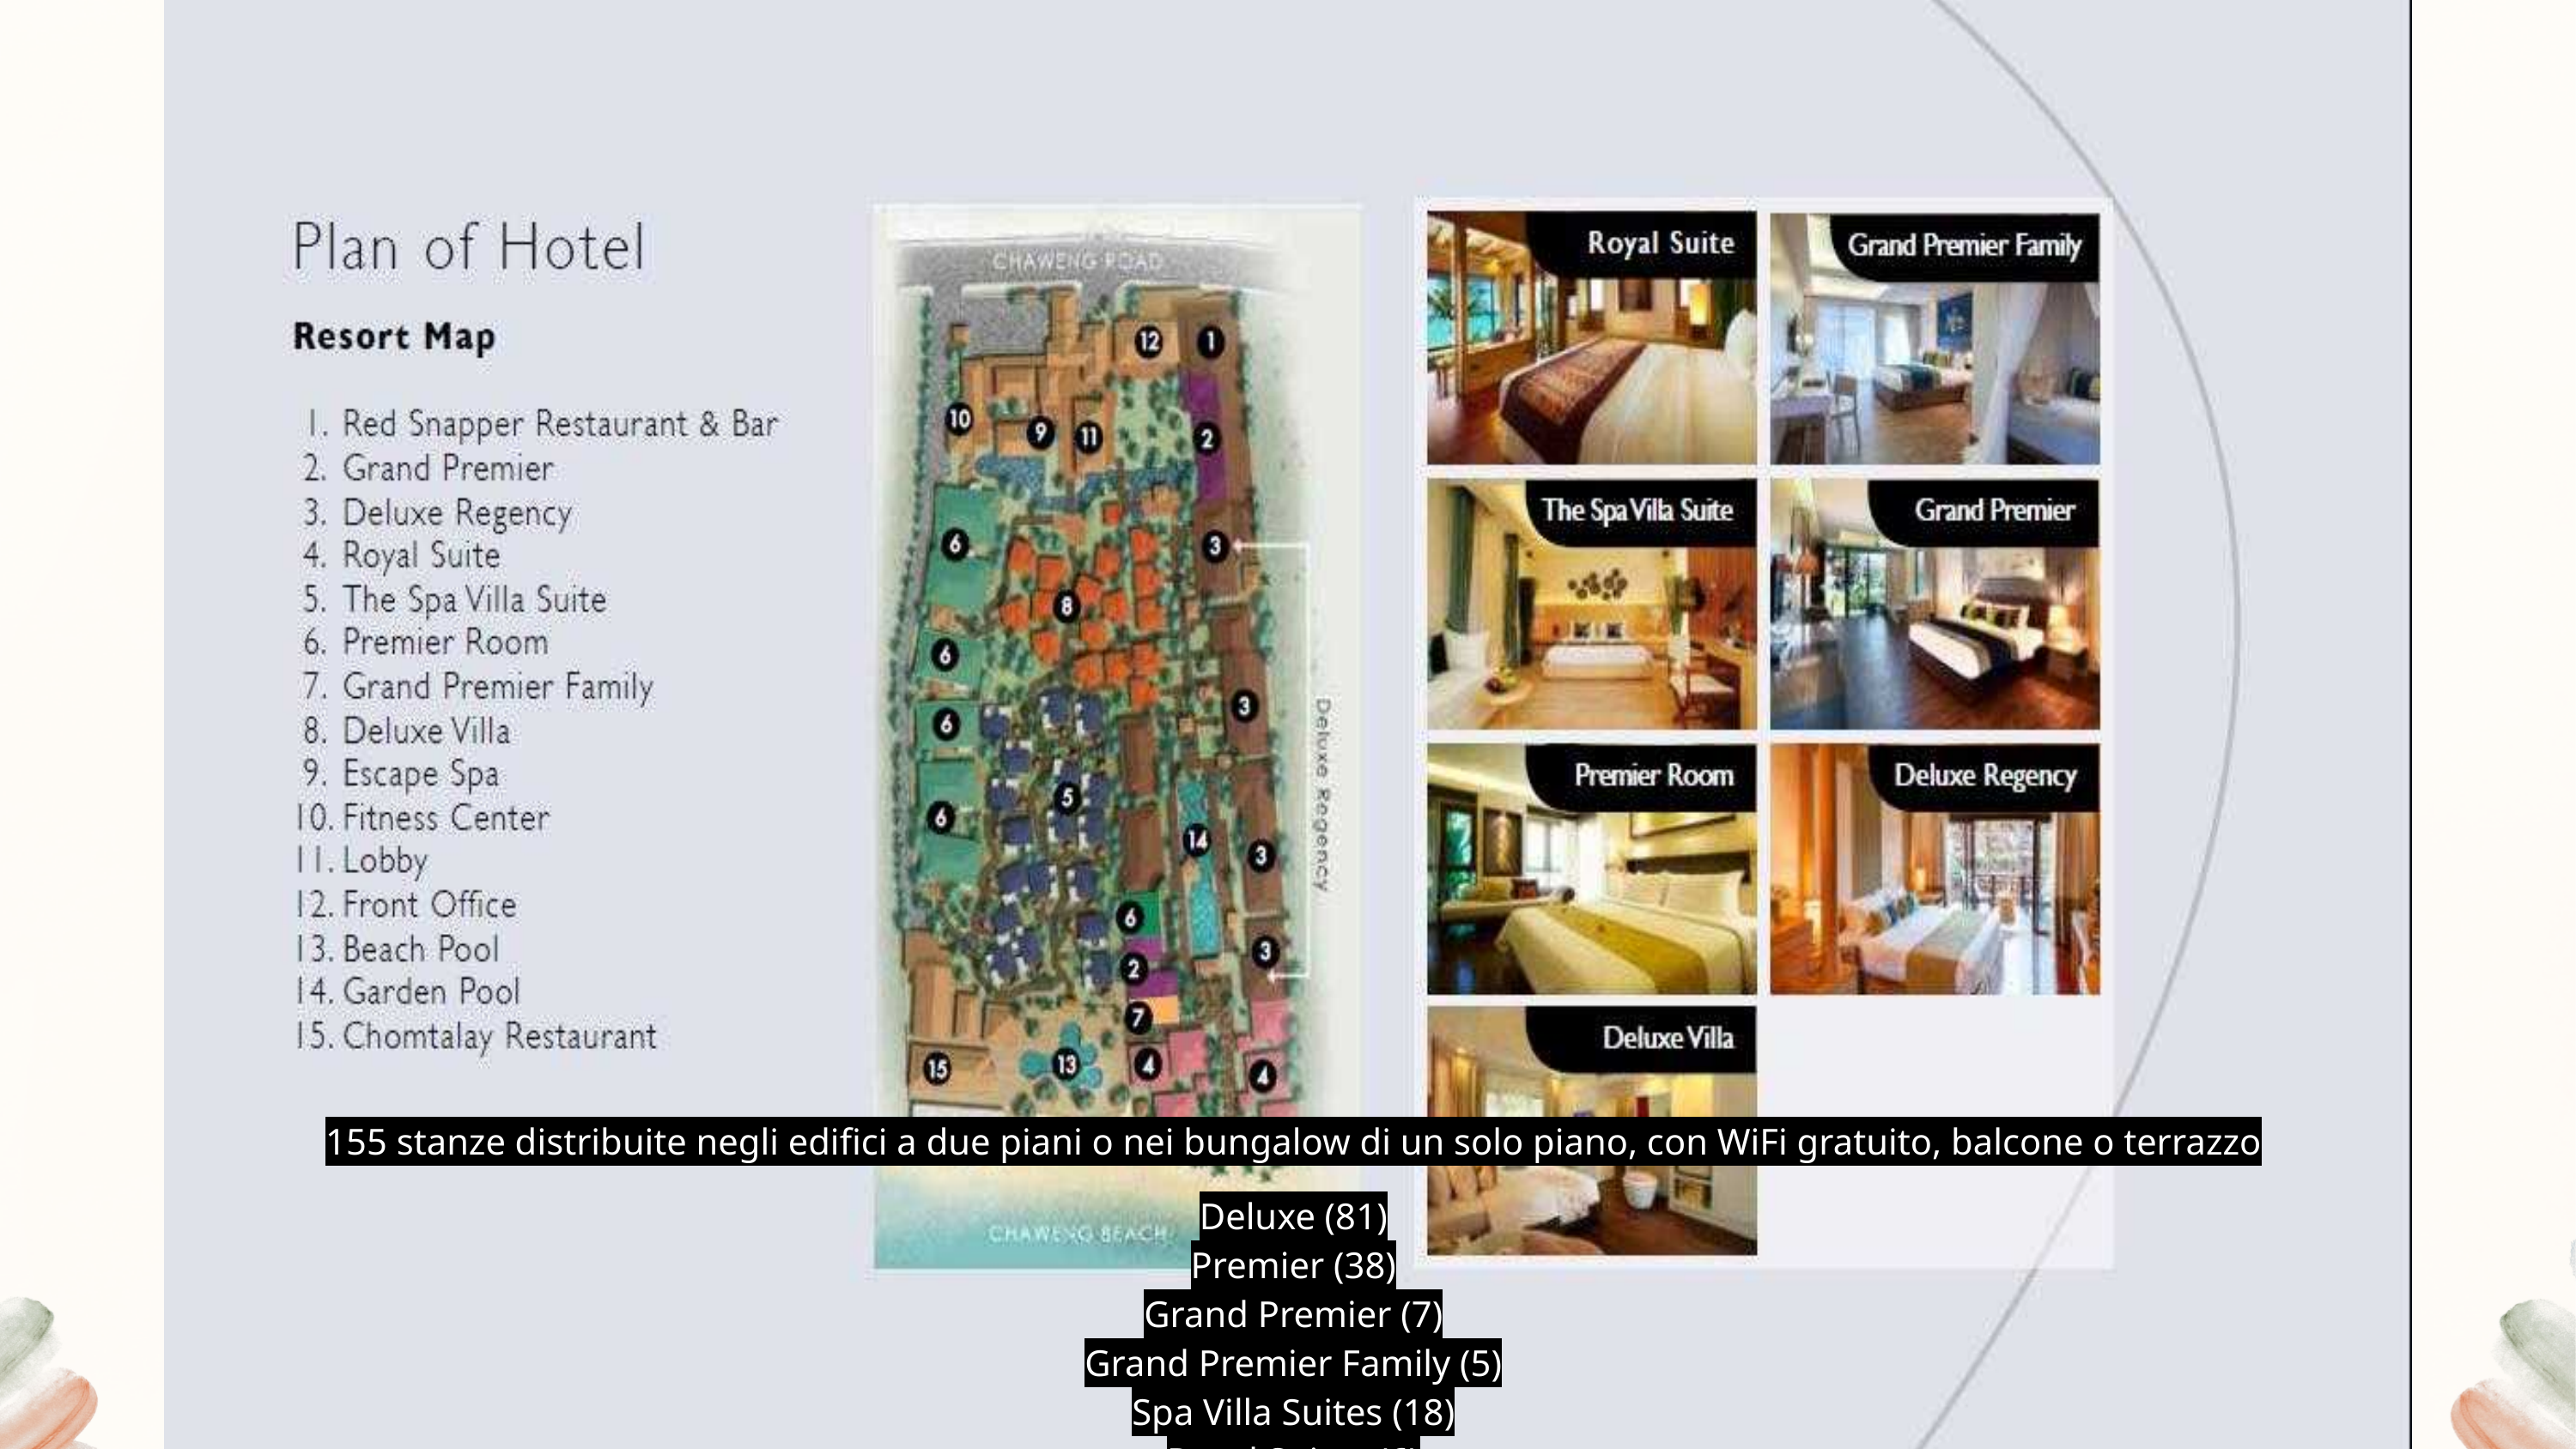

155 stanze distribuite negli edifici a due piani o nei bungalow di un solo piano, con WiFi gratuito, balcone o terrazzo
Deluxe (81)
Premier (38)
Grand Premier (7)
Grand Premier Family (5)
Spa Villa Suites (18)
Royal Suites (6)